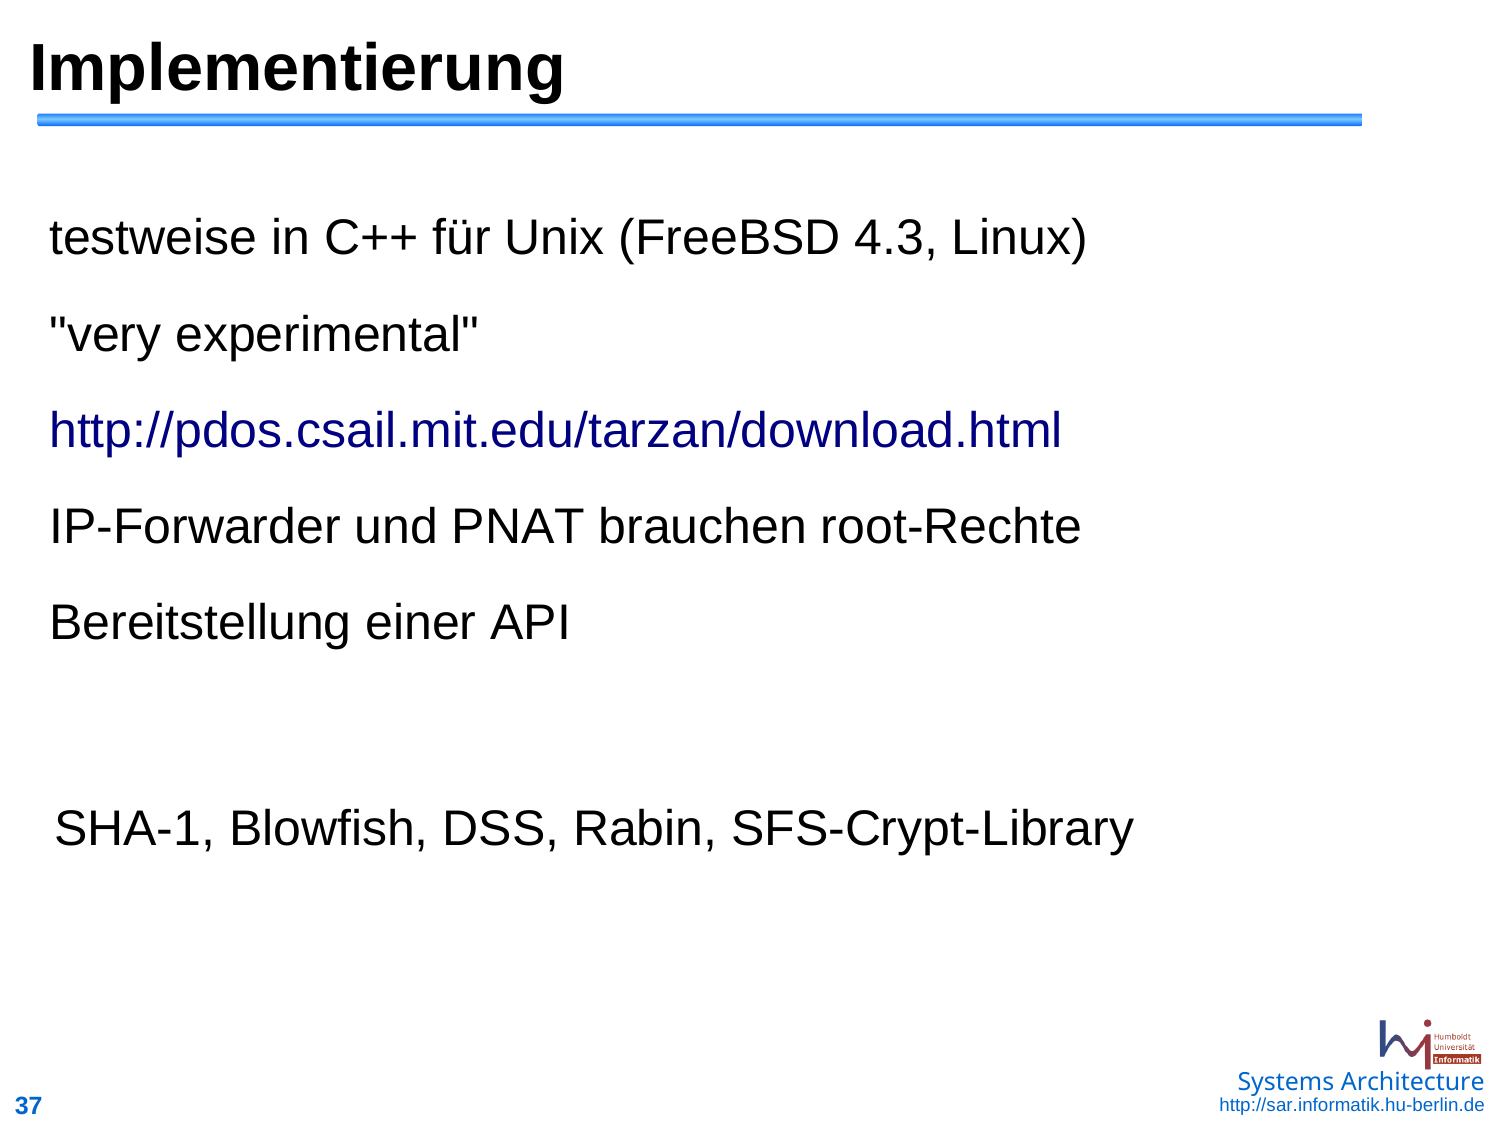

# Implementierung
testweise in C++ für Unix (FreeBSD 4.3, Linux)
"very experimental"
http://pdos.csail.mit.edu/tarzan/download.html
IP-Forwarder und PNAT brauchen root-Rechte
Bereitstellung einer API
SHA-1, Blowfish, DSS, Rabin, SFS-Crypt-Library